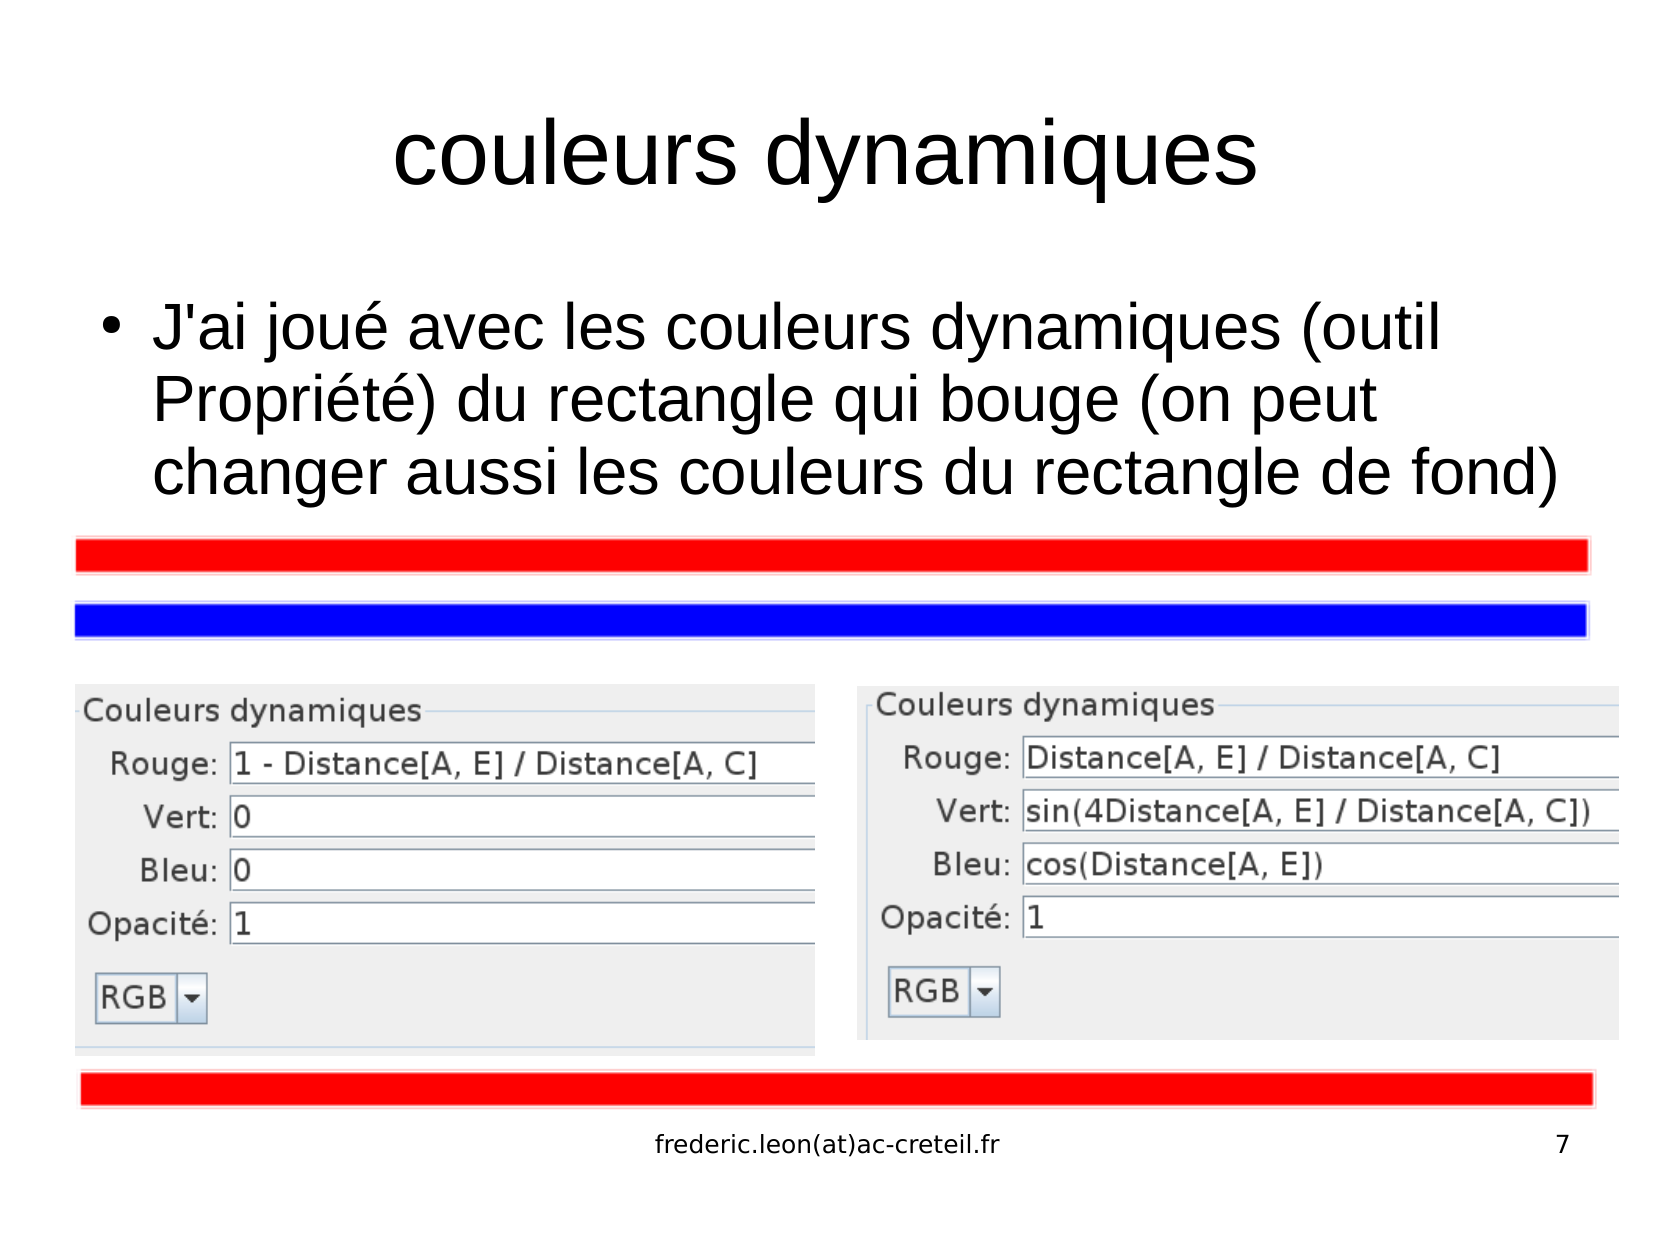

# couleurs dynamiques
J'ai joué avec les couleurs dynamiques (outil Propriété) du rectangle qui bouge (on peut changer aussi les couleurs du rectangle de fond)
frederic.leon(at)ac-creteil.fr
7